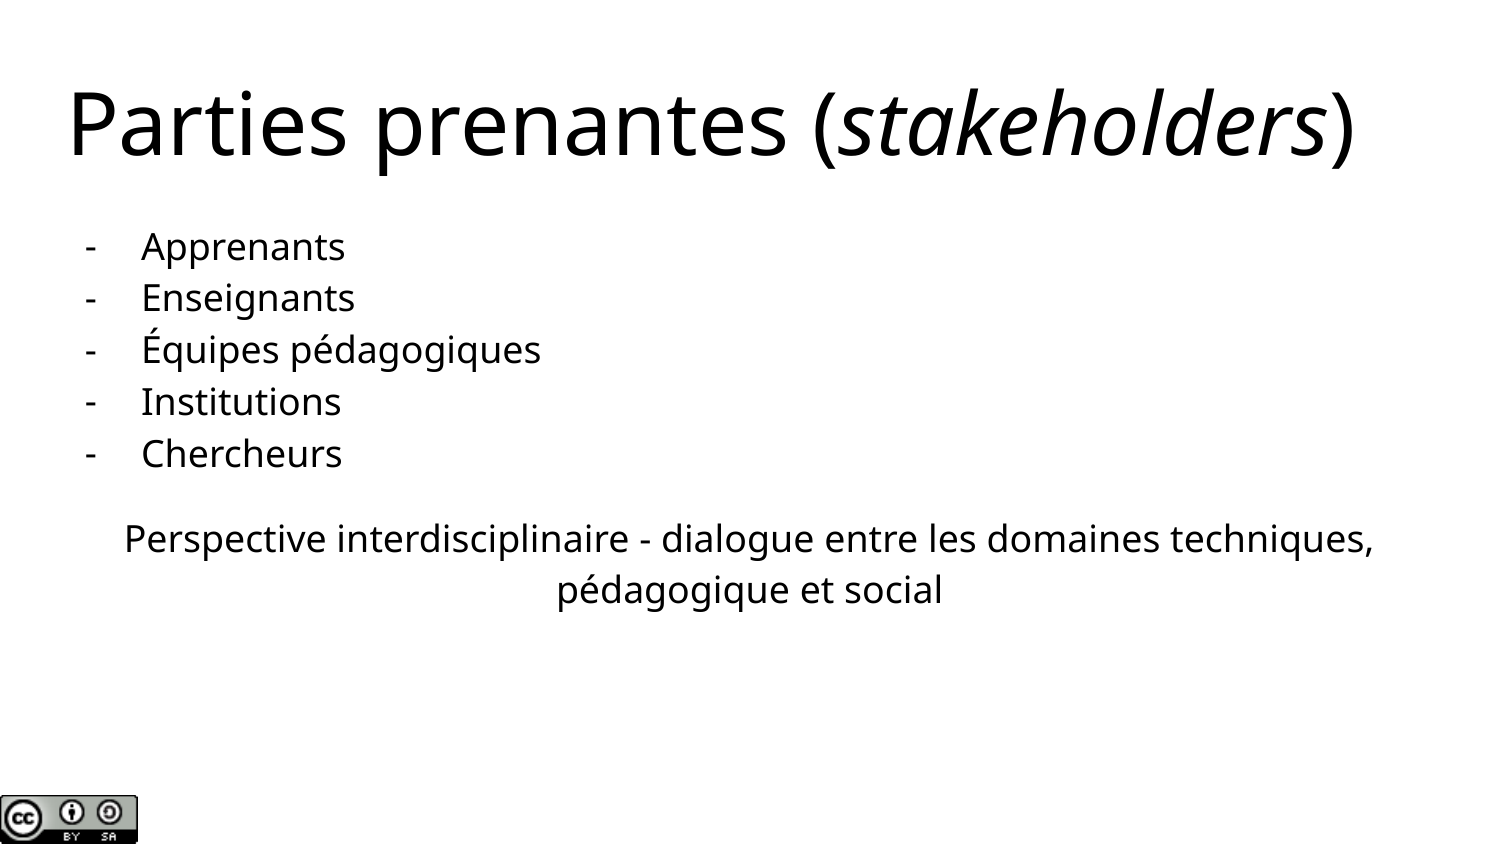

# Parties prenantes (stakeholders)
Apprenants
Enseignants
Équipes pédagogiques
Institutions
Chercheurs
Perspective interdisciplinaire - dialogue entre les domaines techniques, pédagogique et social